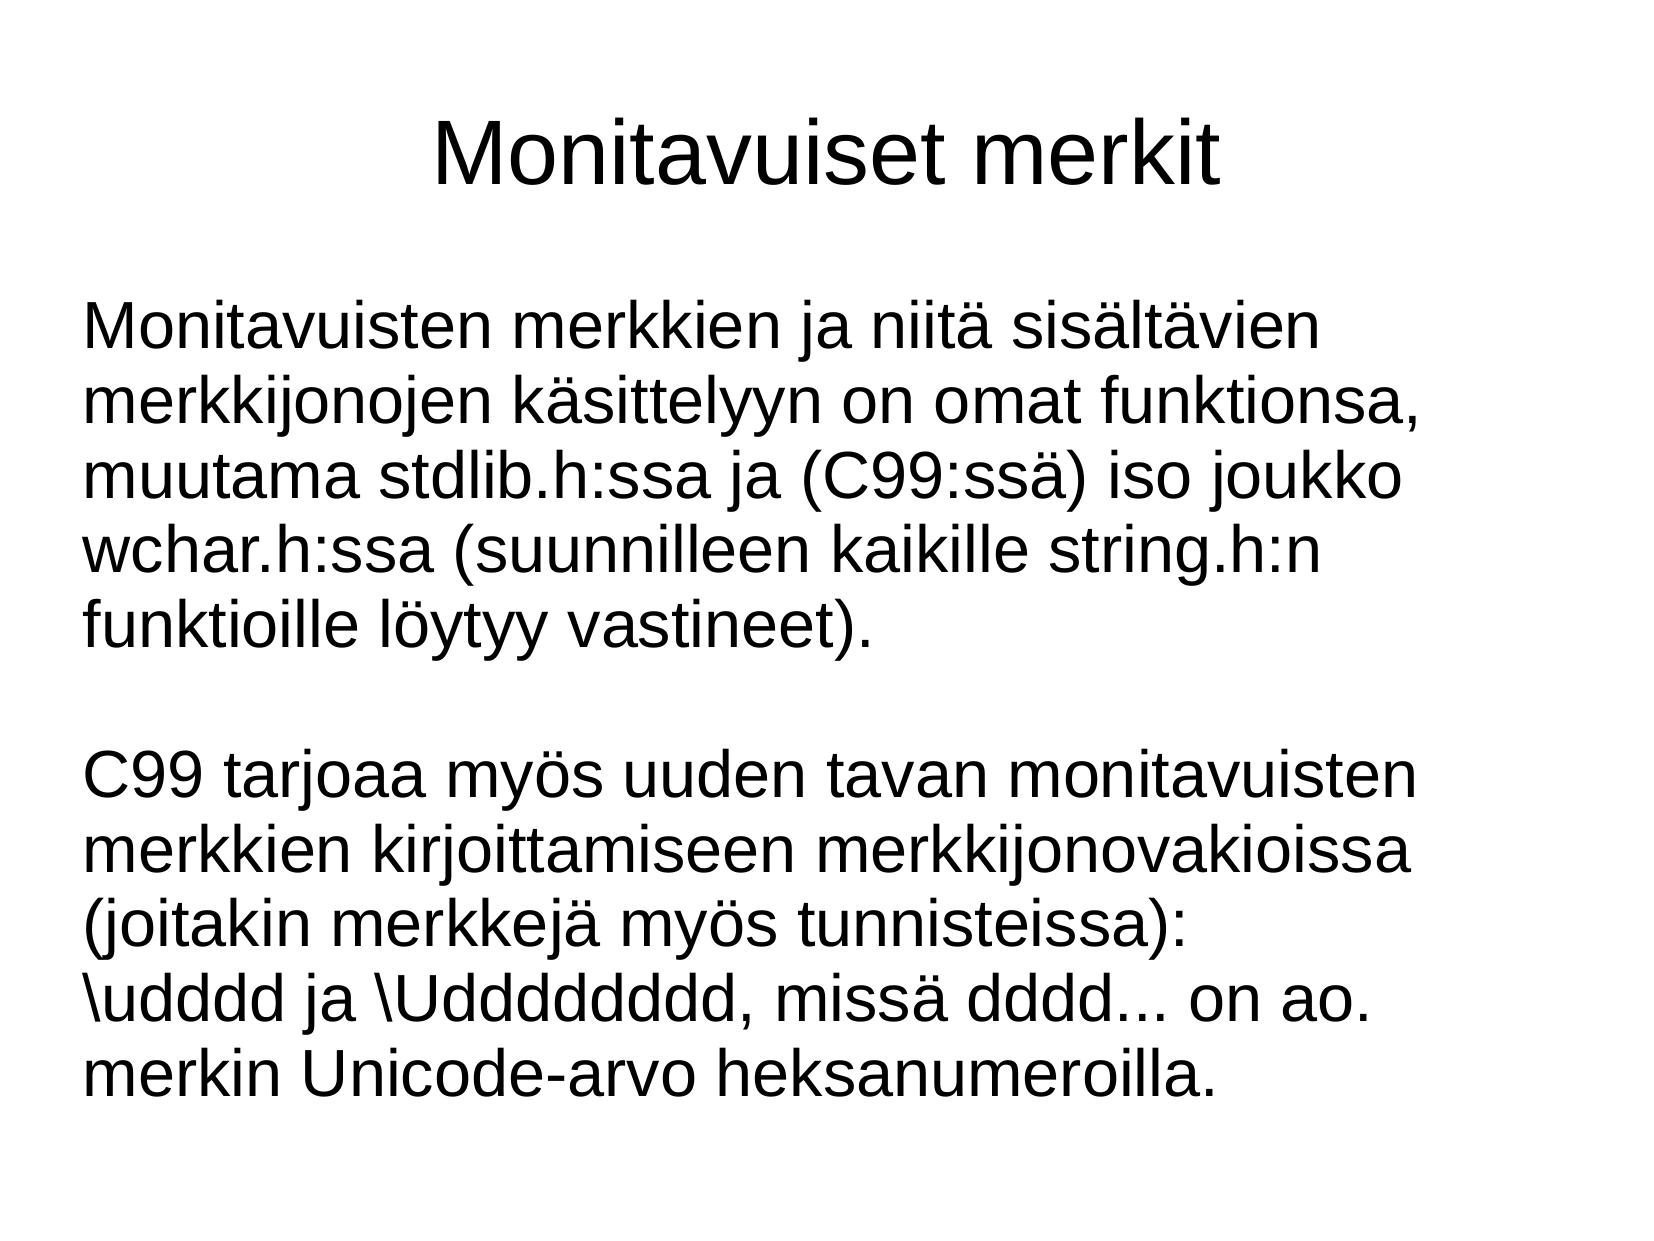

# Monitavuiset merkit
Monitavuisten merkkien ja niitä sisältävien merkkijonojen käsittelyyn on omat funktionsa, muutama stdlib.h:ssa ja (C99:ssä) iso joukko wchar.h:ssa (suunnilleen kaikille string.h:n funktioille löytyy vastineet).
C99 tarjoaa myös uuden tavan monitavuisten merkkien kirjoittamiseen merkkijonovakioissa (joitakin merkkejä myös tunnisteissa):
\udddd ja \Udddddddd, missä dddd... on ao. merkin Unicode-arvo heksanumeroilla.